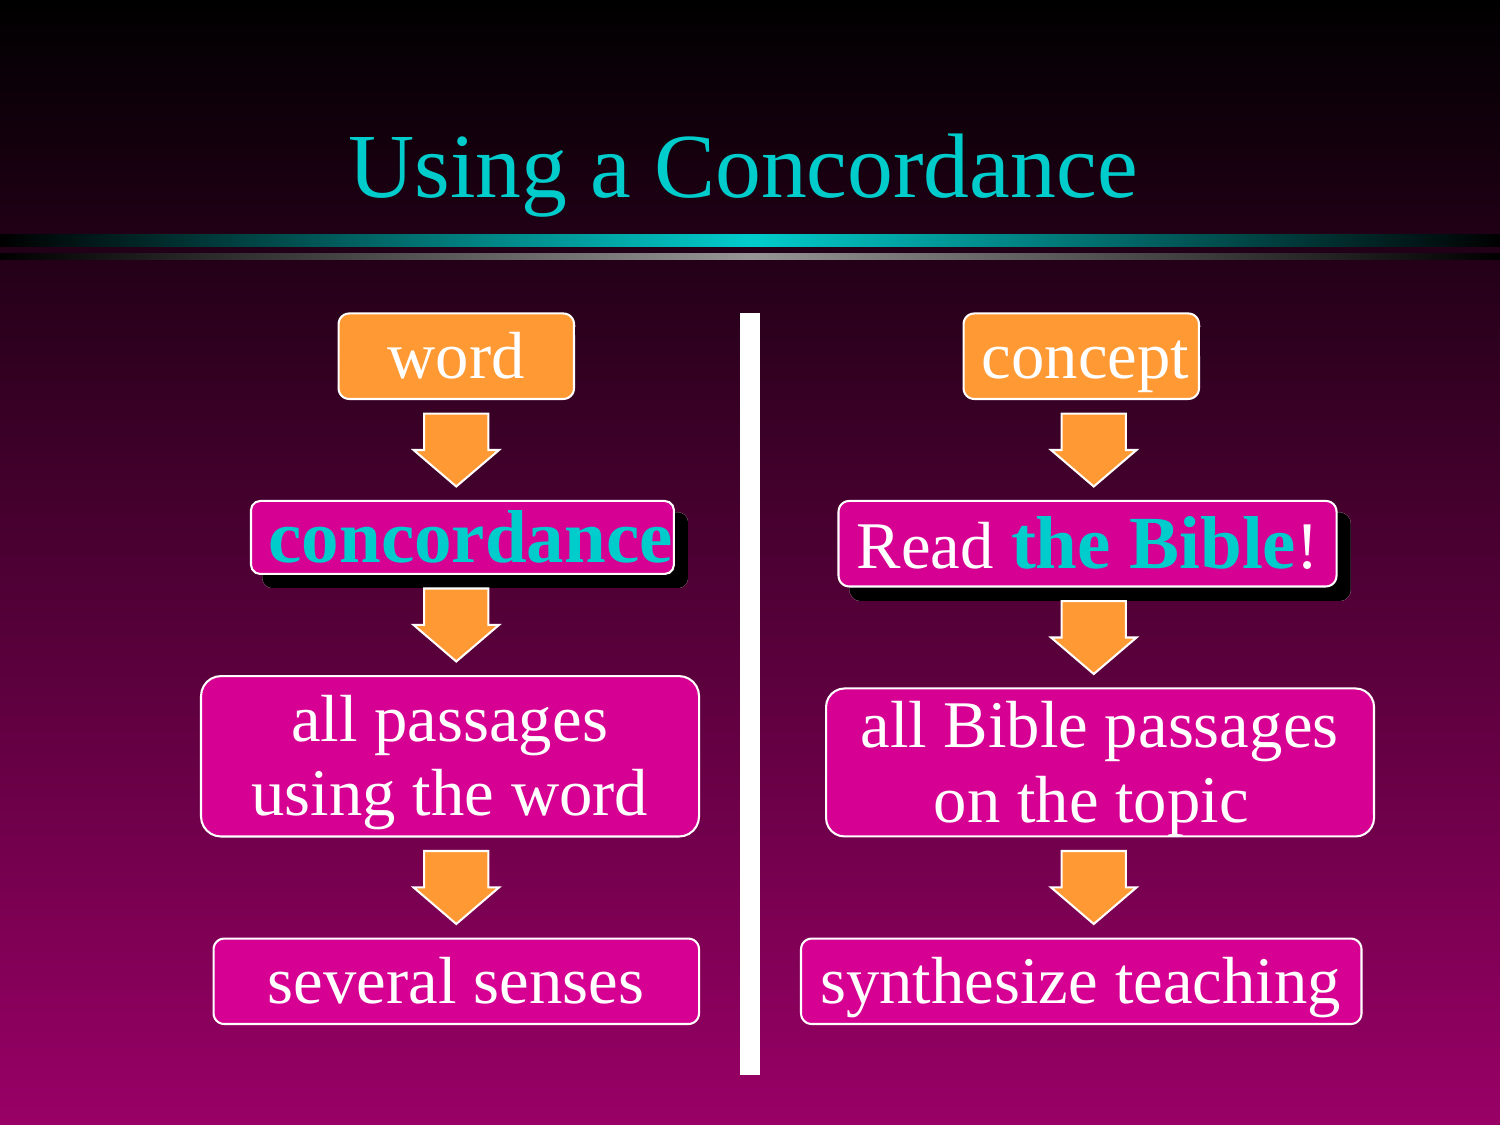

# Using a Concordance
word
concept
concordance
Read the Bible!
all passages
using the word
all Bible passages
on the topic
several senses
synthesize teaching